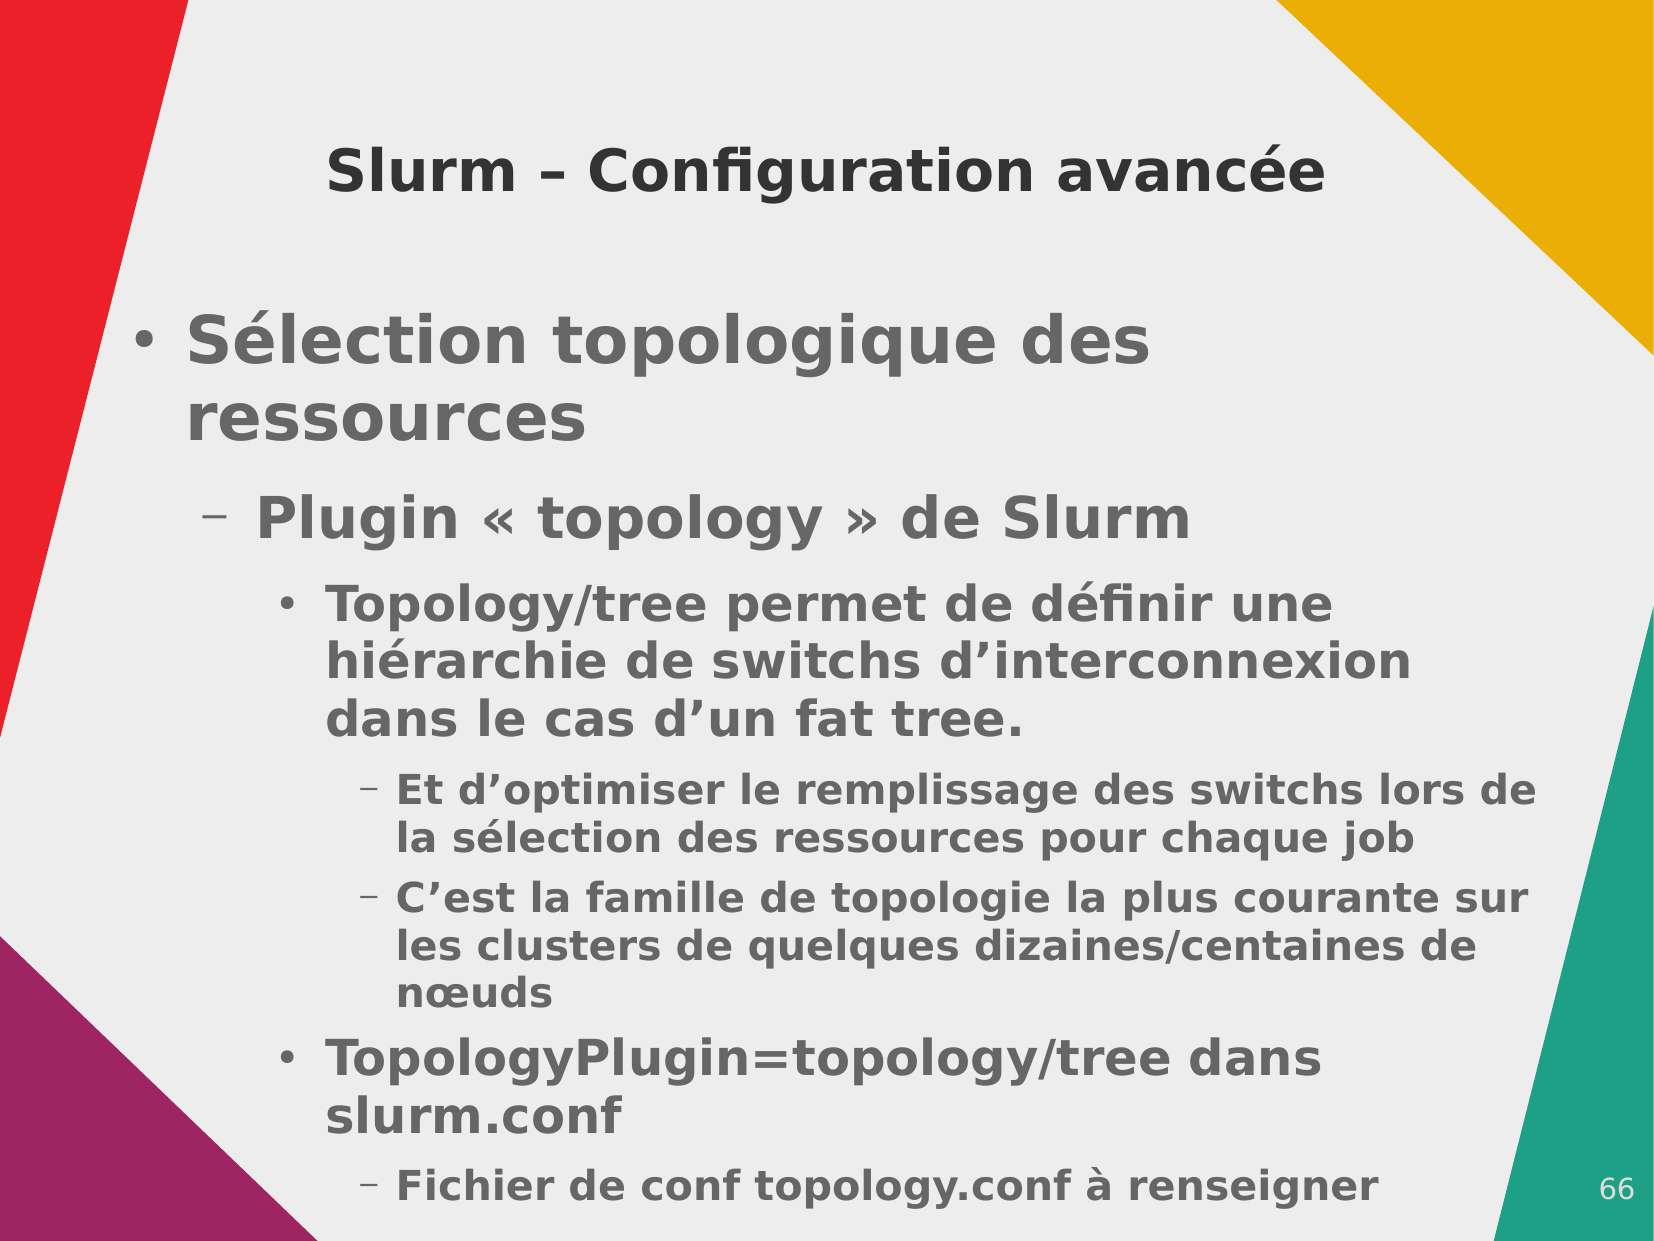

# Slurm – Configuration avancée
Sélection topologique des ressources
Plugin « topology » de Slurm
Topology/tree permet de définir une hiérarchie de switchs d’interconnexion dans le cas d’un fat tree.
Et d’optimiser le remplissage des switchs lors de la sélection des ressources pour chaque job
C’est la famille de topologie la plus courante sur les clusters de quelques dizaines/centaines de nœuds
TopologyPlugin=topology/tree dans slurm.conf
Fichier de conf topology.conf à renseigner
66